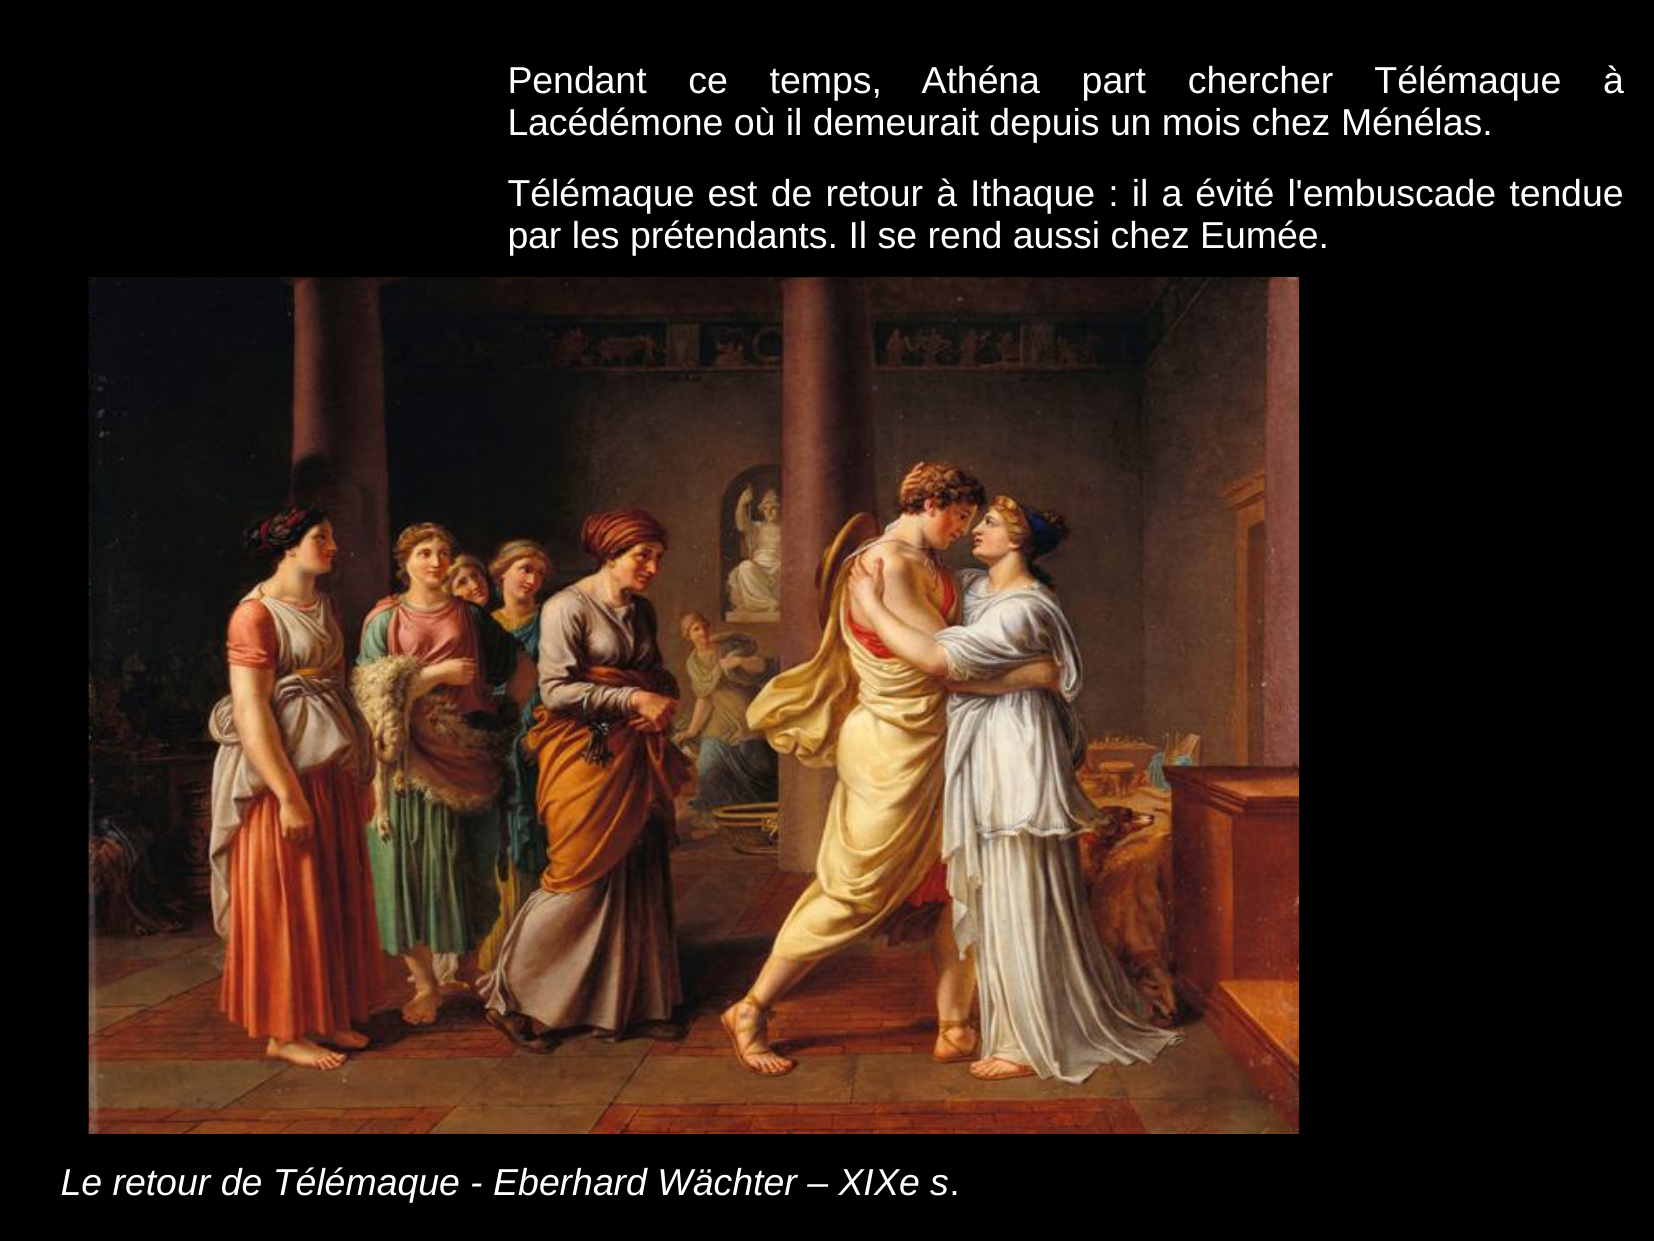

# Pendant ce temps, Athéna part chercher Télémaque à Lacédémone où il demeurait depuis un mois chez Ménélas.
Télémaque est de retour à Ithaque : il a évité l'embuscade tendue par les prétendants. Il se rend aussi chez Eumée.
Le retour de Télémaque - Eberhard Wächter – XIXe s.